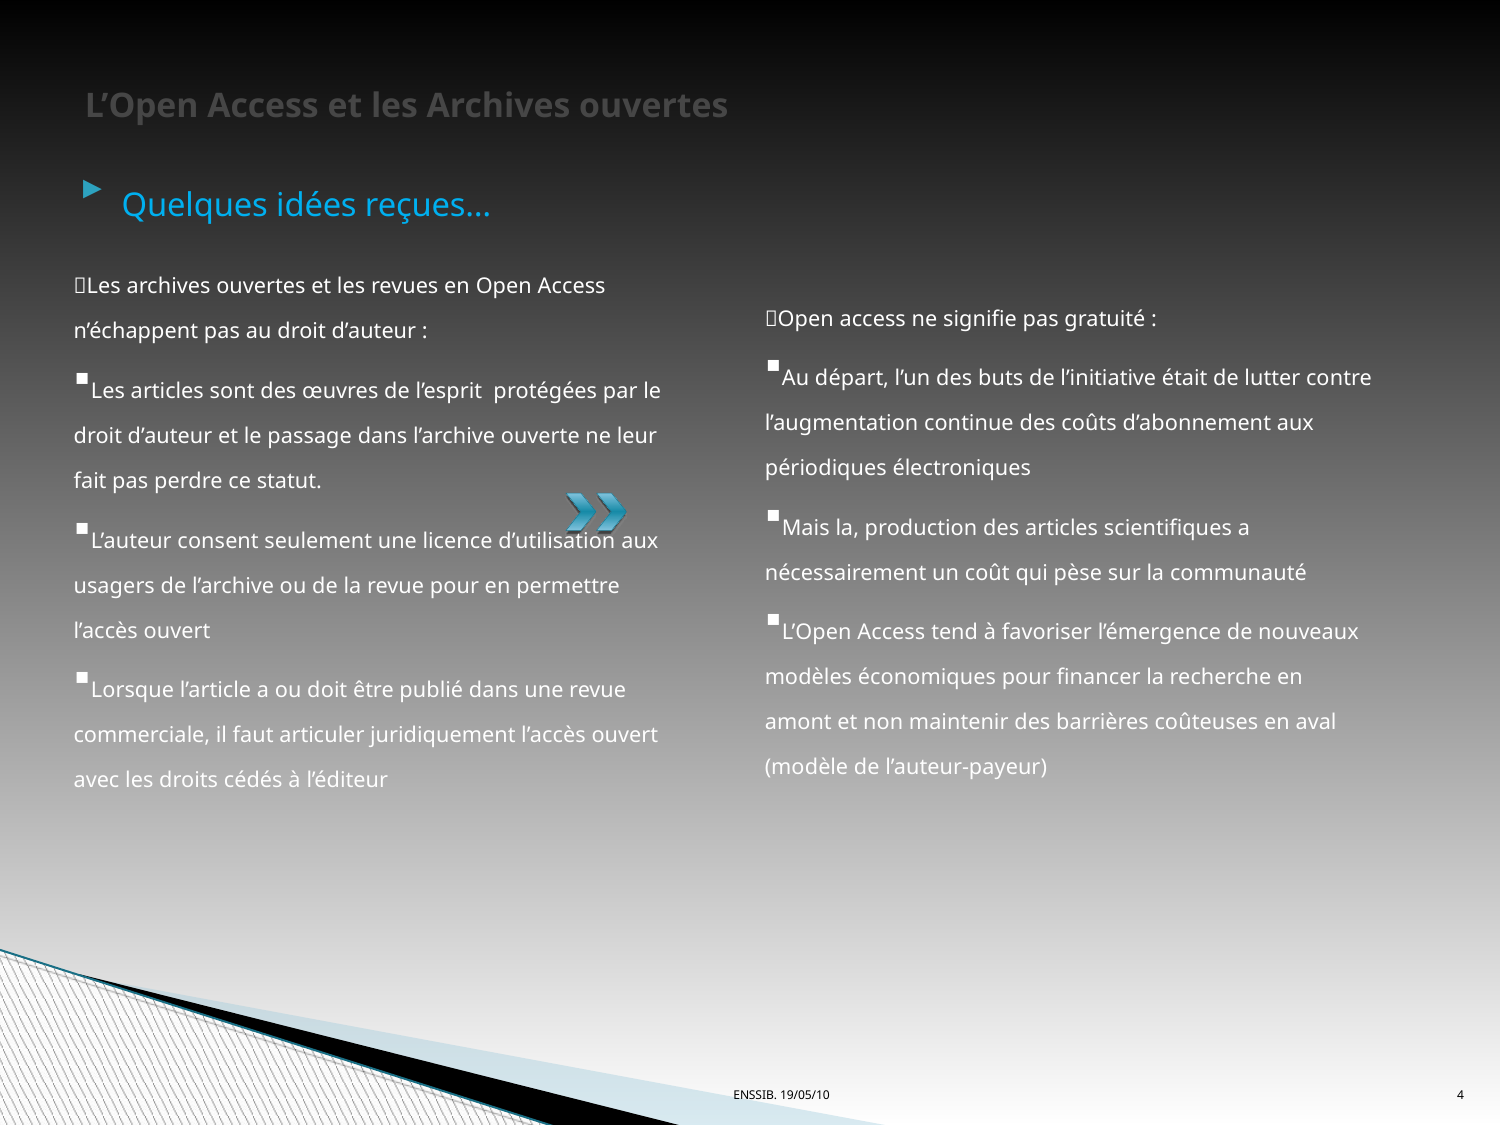

L’Open Access et les Archives ouvertes
# Quelques idées reçues…
Les archives ouvertes et les revues en Open Access n’échappent pas au droit d’auteur :
Les articles sont des œuvres de l’esprit protégées par le droit d’auteur et le passage dans l’archive ouverte ne leur fait pas perdre ce statut.
L’auteur consent seulement une licence d’utilisation aux usagers de l’archive ou de la revue pour en permettre l’accès ouvert
Lorsque l’article a ou doit être publié dans une revue commerciale, il faut articuler juridiquement l’accès ouvert avec les droits cédés à l’éditeur
Open access ne signifie pas gratuité :
Au départ, l’un des buts de l’initiative était de lutter contre l’augmentation continue des coûts d’abonnement aux périodiques électroniques
Mais la, production des articles scientifiques a nécessairement un coût qui pèse sur la communauté
L’Open Access tend à favoriser l’émergence de nouveaux modèles économiques pour financer la recherche en amont et non maintenir des barrières coûteuses en aval (modèle de l’auteur-payeur)
ENSSIB. 19/05/10